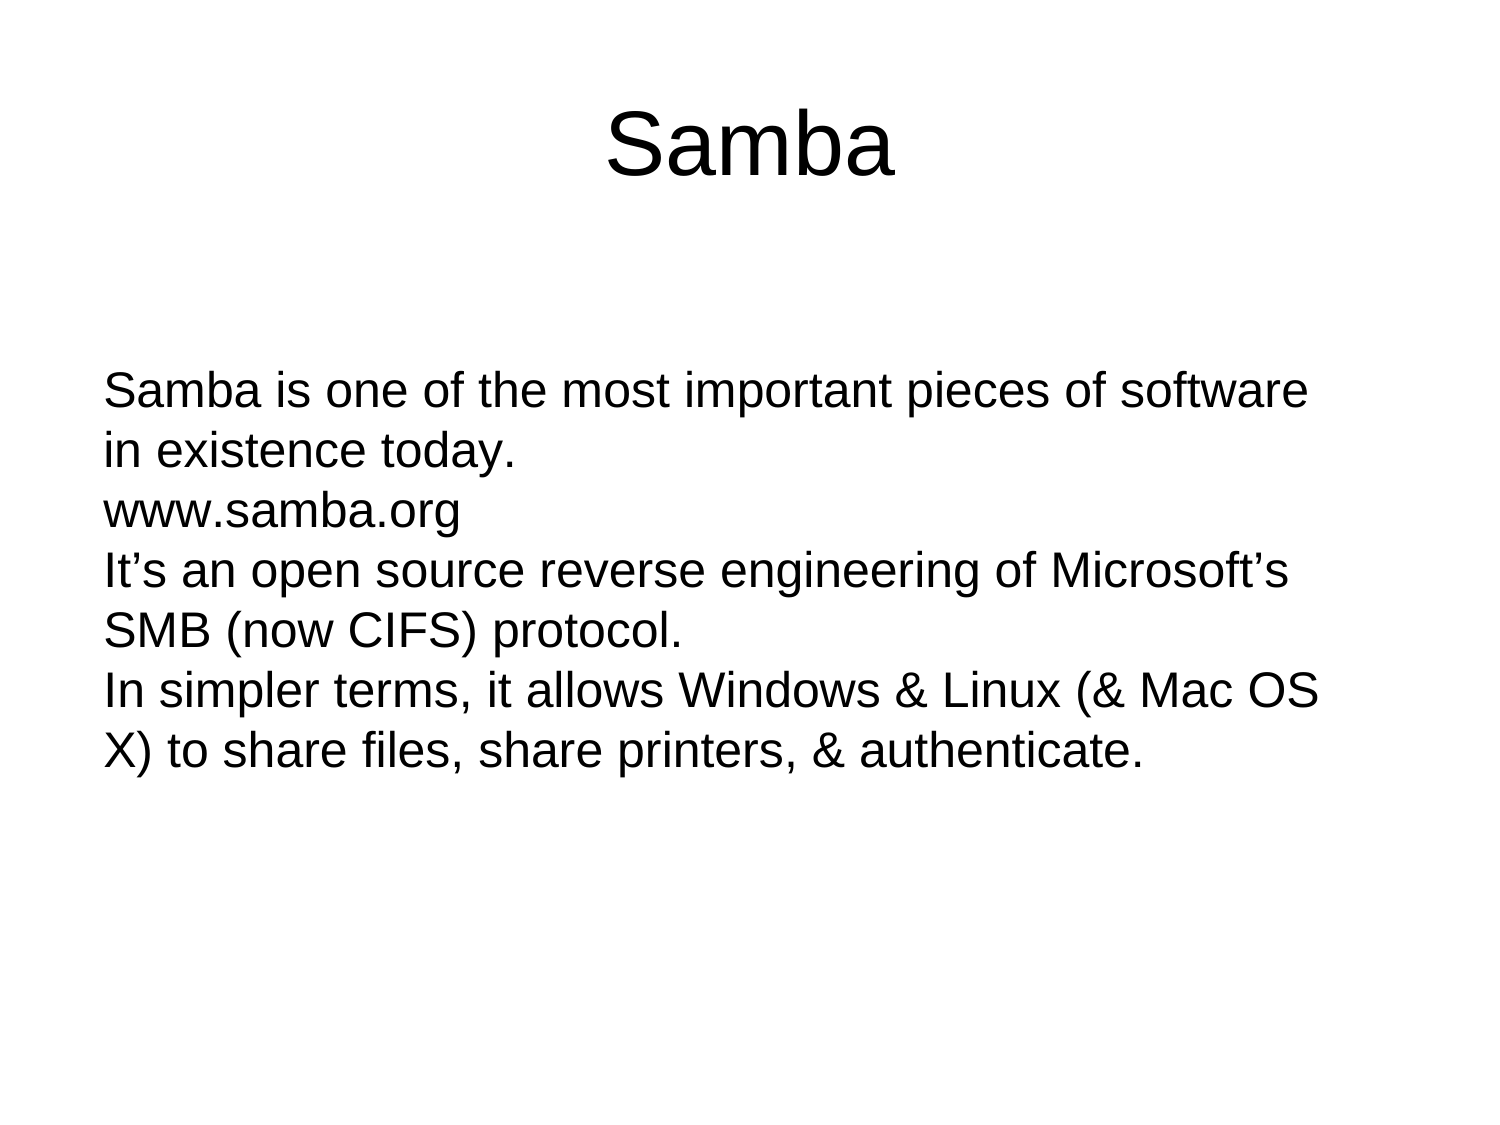

# Samba
Samba is one of the most important pieces of software
in existence today.
www.samba.org
It’s an open source reverse engineering of Microsoft’s SMB (now CIFS) protocol.
In simpler terms, it allows Windows & Linux (& Mac OS X) to share files, share printers, & authenticate.